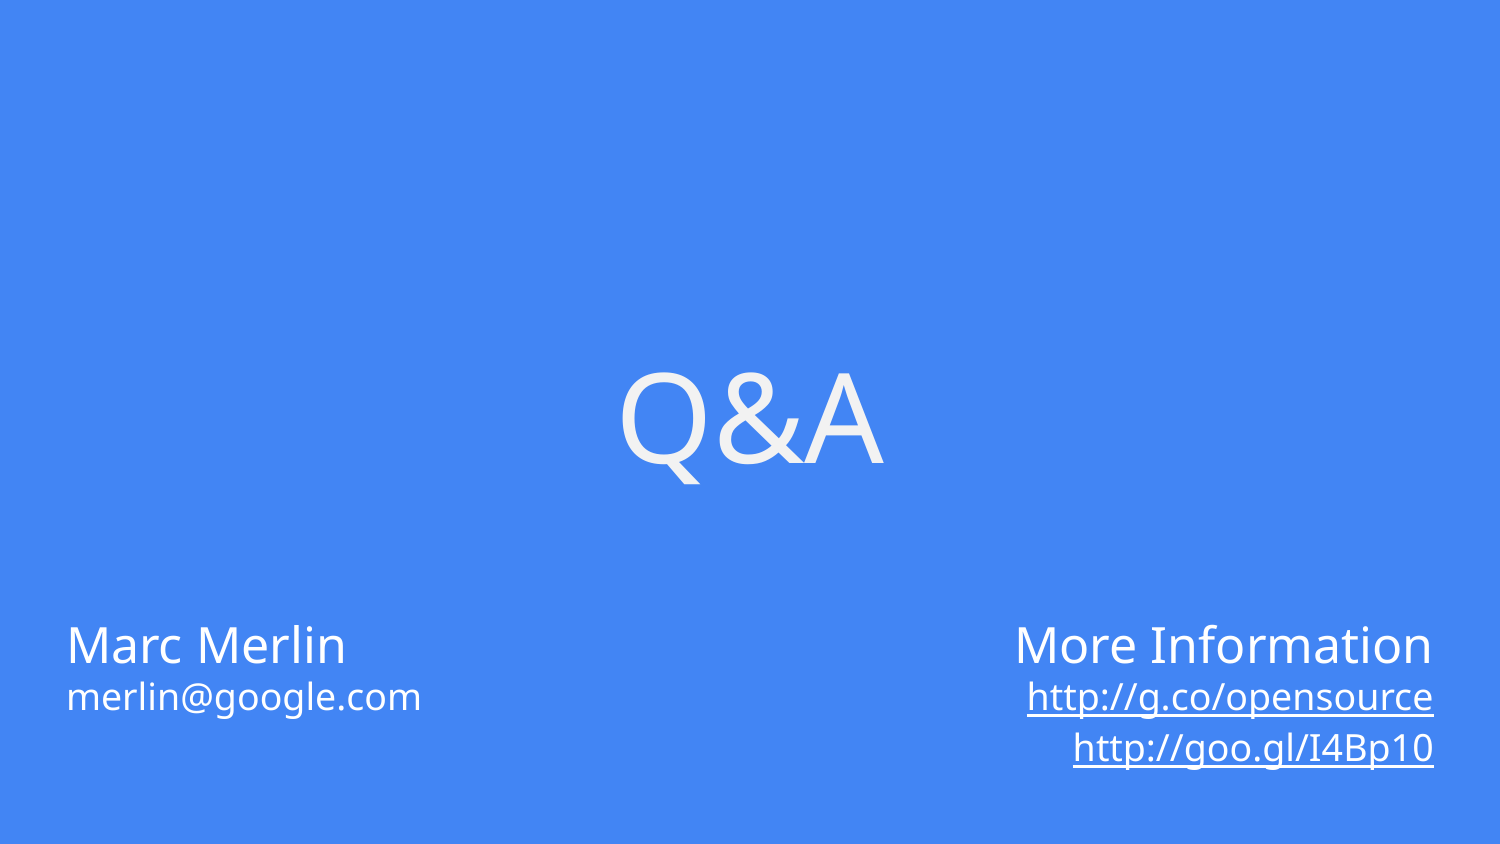

Q&A
# Marc Merlin merlin@google.com
More Information
http://g.co/opensourcehttp://goo.gl/I4Bp10